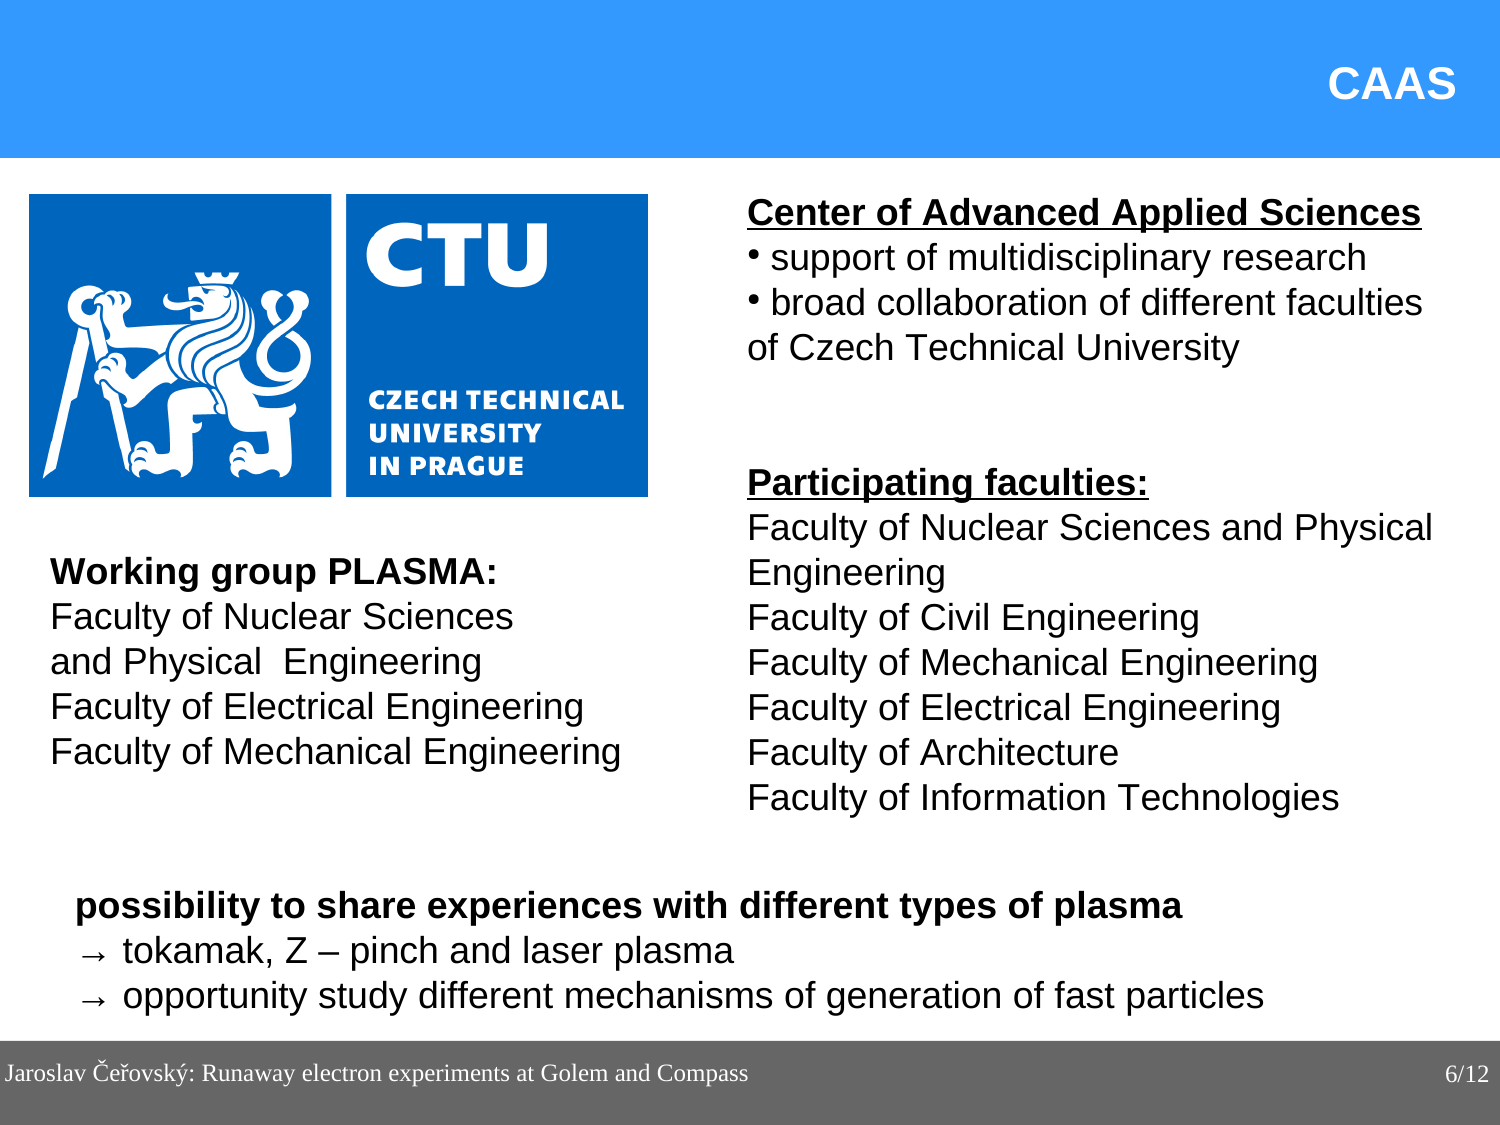

CAAS
Center of Advanced Applied Sciences
 support of multidisciplinary research
 broad collaboration of different faculties of Czech Technical University
Participating faculties:
Faculty of Nuclear Sciences and Physical Engineering
Faculty of Civil Engineering
Faculty of Mechanical Engineering
Faculty of Electrical Engineering
Faculty of Architecture
Faculty of Information Technologies
Working group PLASMA:
Faculty of Nuclear Sciences
and Physical Engineering
Faculty of Electrical Engineering
Faculty of Mechanical Engineering
possibility to share experiences with different types of plasma
→ tokamak, Z – pinch and laser plasma
→ opportunity study different mechanisms of generation of fast particles